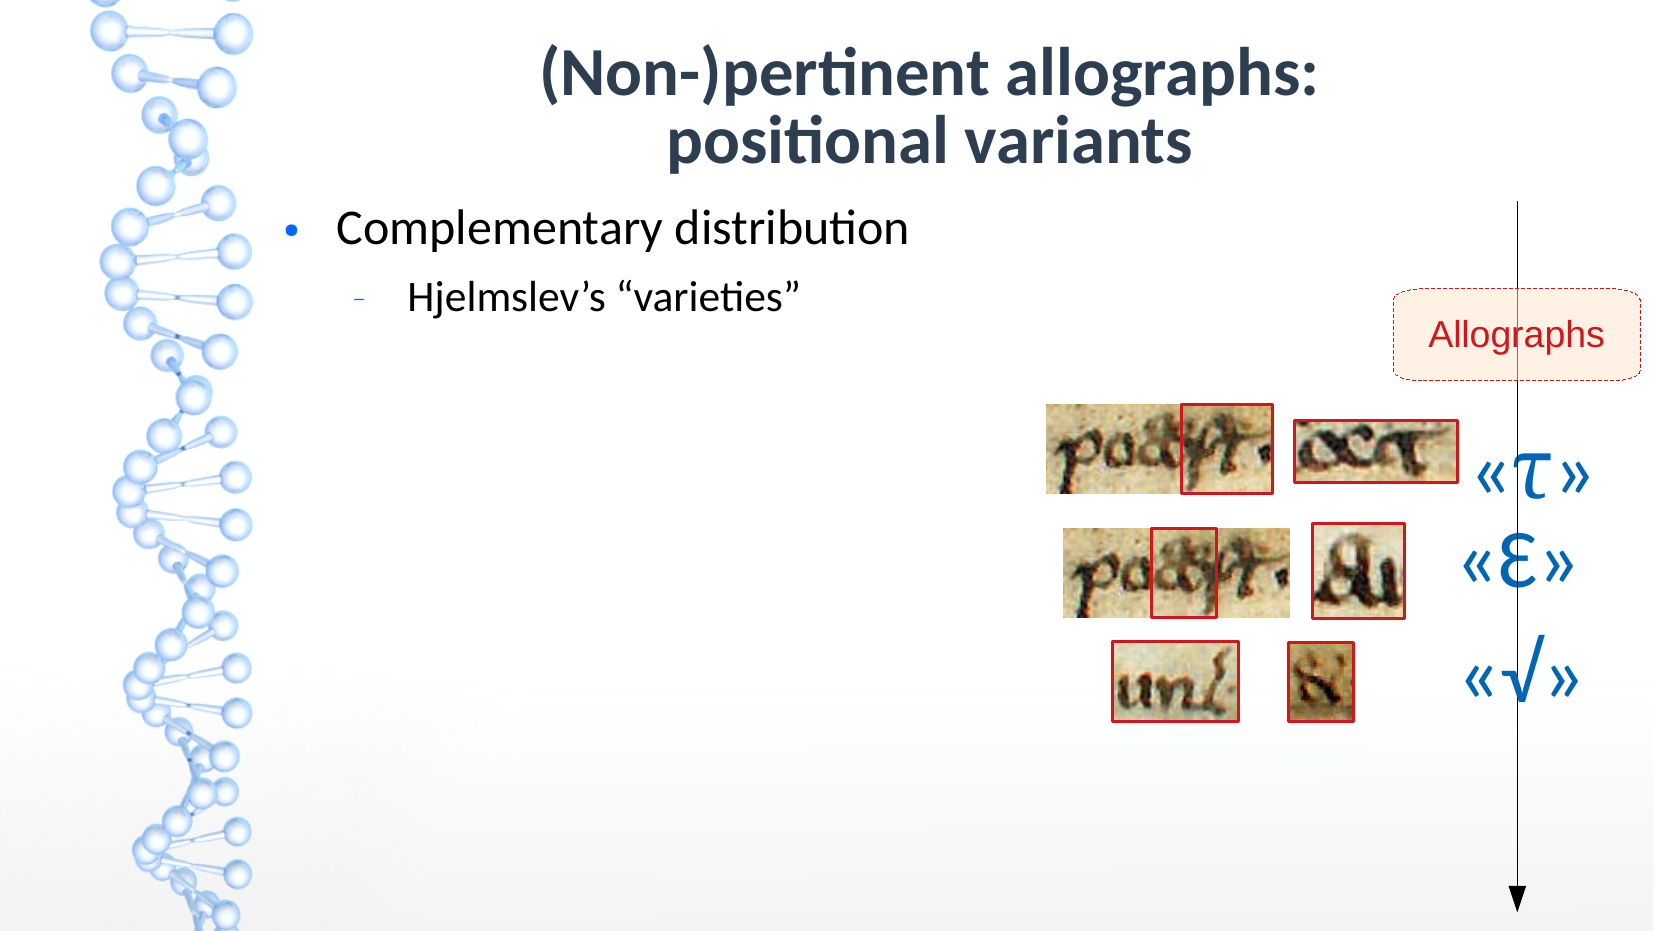

# (Non-)pertinent allographs: positional variants
Complementary distribution
Hjelmslev’s “varieties”
Allographs
«τ»
«Ɛ»
«√»